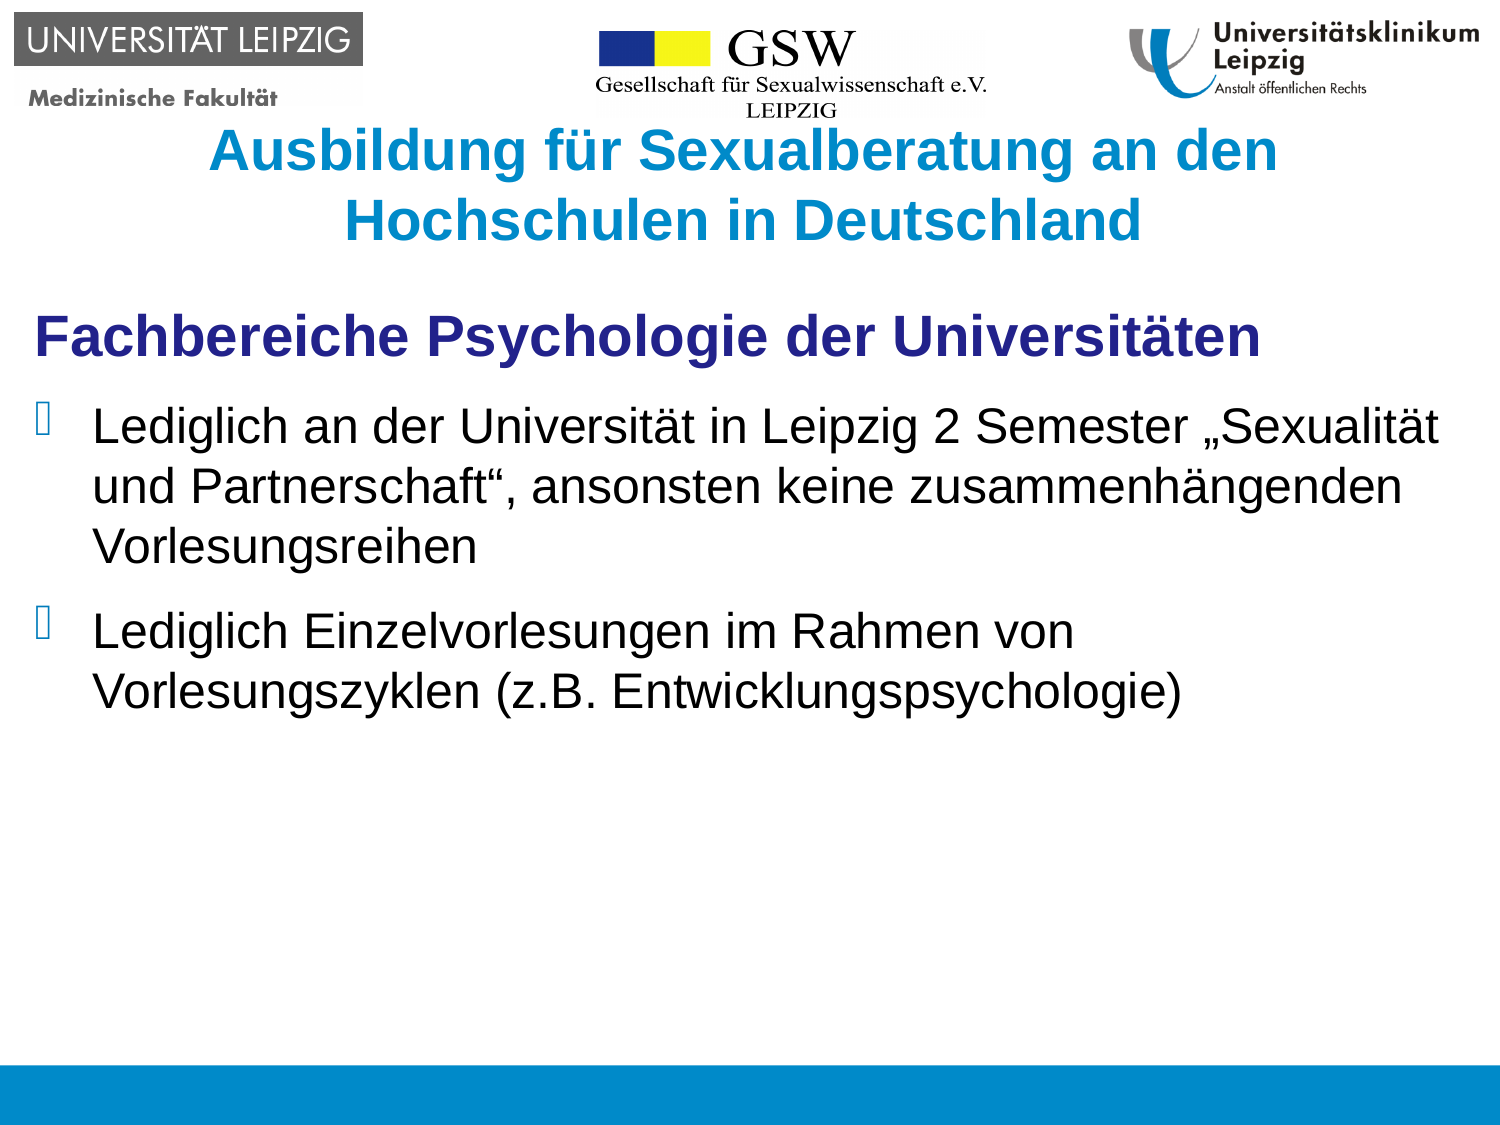

© Universitätsmedizin Leipzig
# Ausbildung für Sexualberatung an den Hochschulen in Deutschland
Fachbereiche Psychologie der Universitäten
Lediglich an der Universität in Leipzig 2 Semester „Sexualität und Partnerschaft“, ansonsten keine zusammenhängenden Vorlesungsreihen
Lediglich Einzelvorlesungen im Rahmen von Vorlesungszyklen (z.B. Entwicklungspsychologie)